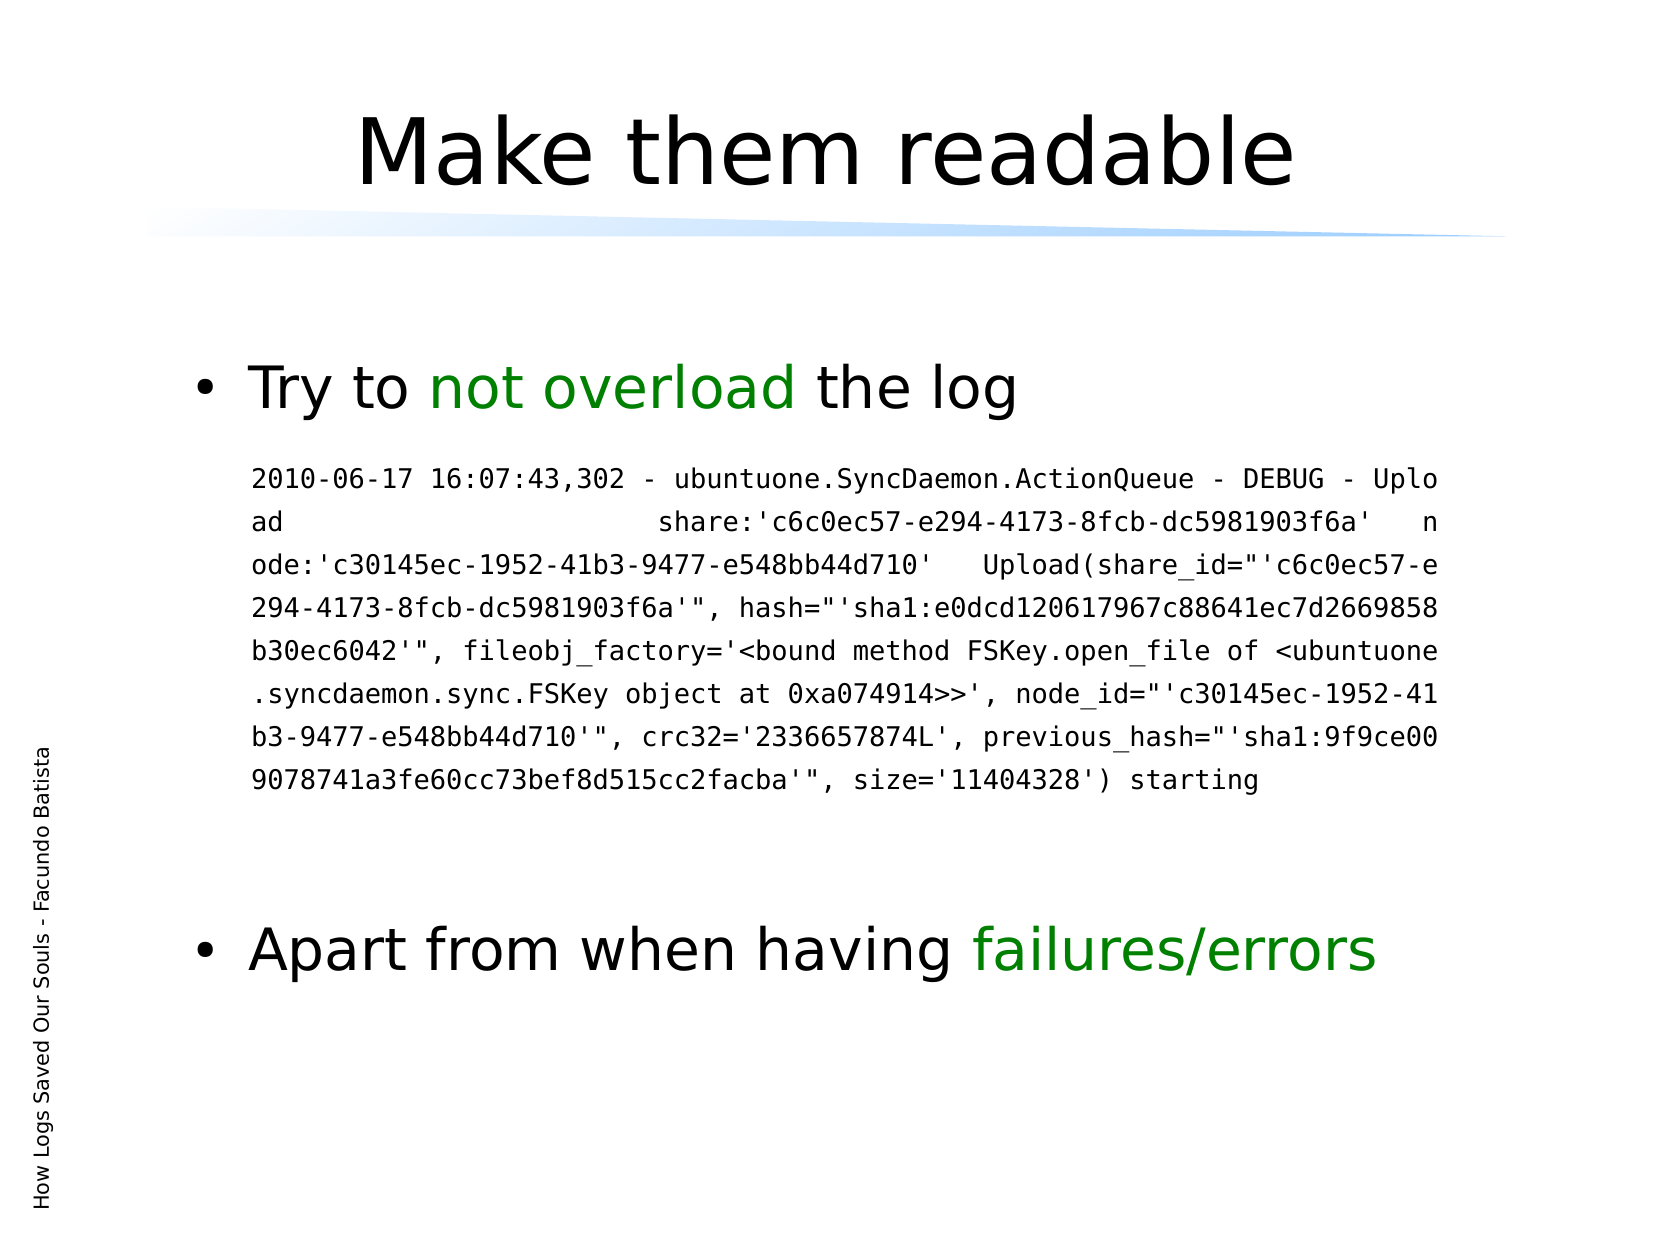

# Make them readable
Try to not overload the log
	2010-06-17 16:07:43,302 - ubuntuone.SyncDaemon.ActionQueue - DEBUG - Uplo
	ad share:'c6c0ec57-e294-4173-8fcb-dc5981903f6a' n
 	ode:'c30145ec-1952-41b3-9477-e548bb44d710' Upload(share_id="'c6c0ec57-e
	294-4173-8fcb-dc5981903f6a'", hash="'sha1:e0dcd120617967c88641ec7d2669858
	b30ec6042'", fileobj_factory='<bound method FSKey.open_file of <ubuntuone
	.syncdaemon.sync.FSKey object at 0xa074914>>', node_id="'c30145ec-1952-41
	b3-9477-e548bb44d710'", crc32='2336657874L', previous_hash="'sha1:9f9ce00
	9078741a3fe60cc73bef8d515cc2facba'", size='11404328') starting
Apart from when having failures/errors